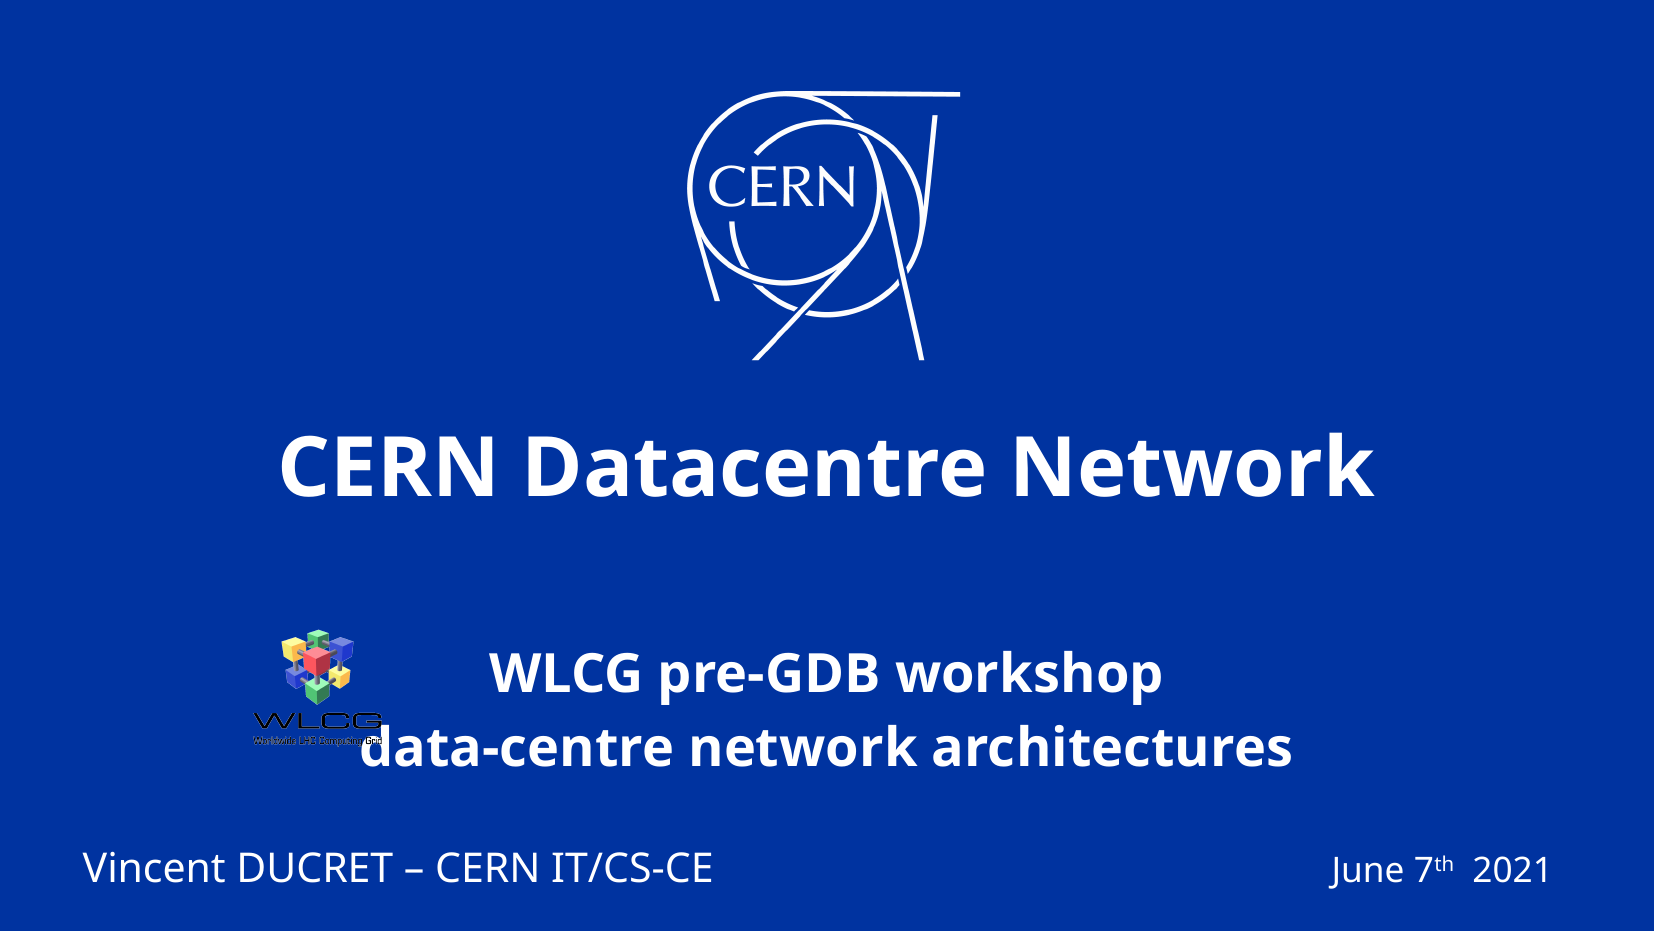

# CERN Datacentre Network WLCG pre-GDB workshop data-centre network architectures
Vincent DUCRET – CERN IT/CS-CE									June 7th 2021